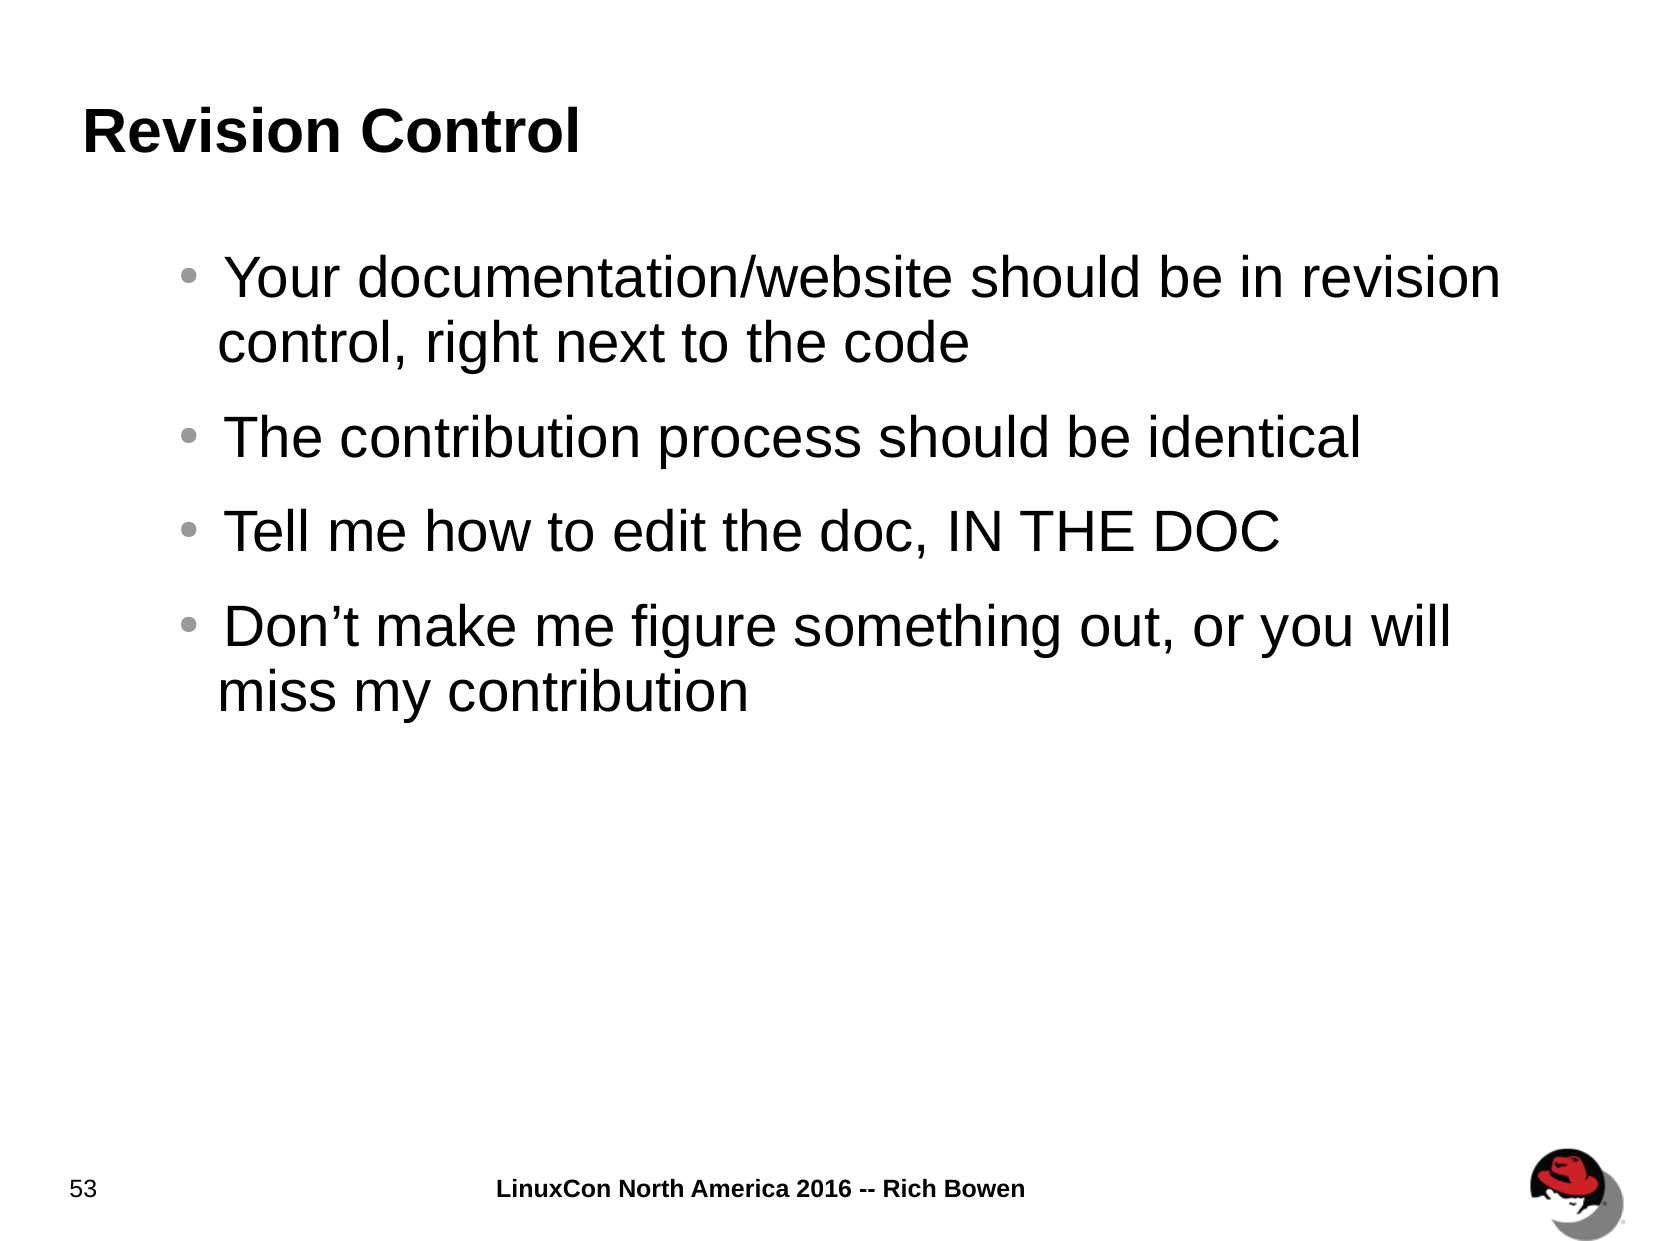

# Revision Control
Your documentation/website should be in revision control, right next to the code
The contribution process should be identical
Tell me how to edit the doc, IN THE DOC
Don’t make me figure something out, or you will miss my contribution